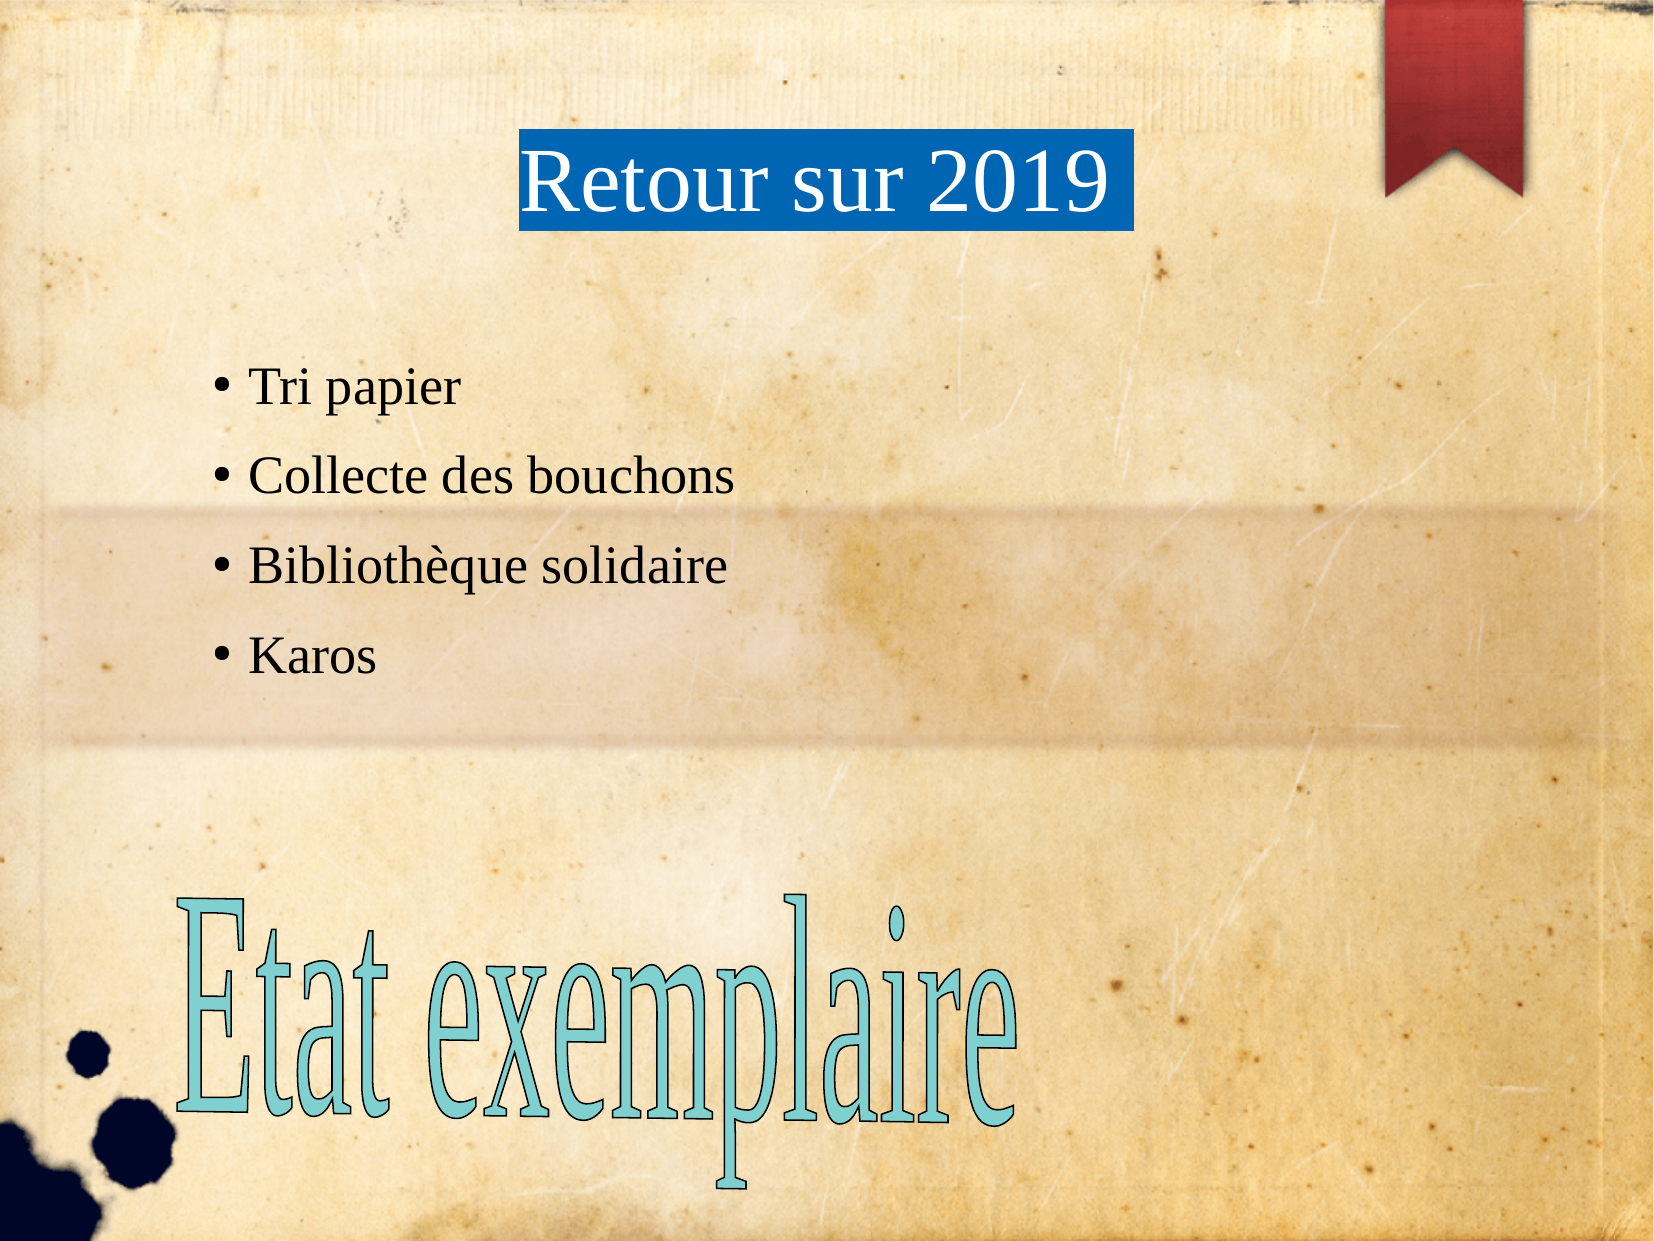

# Retour sur 2019
Tri papier
Collecte des bouchons
Bibliothèque solidaire
Karos
Etat exemplaire